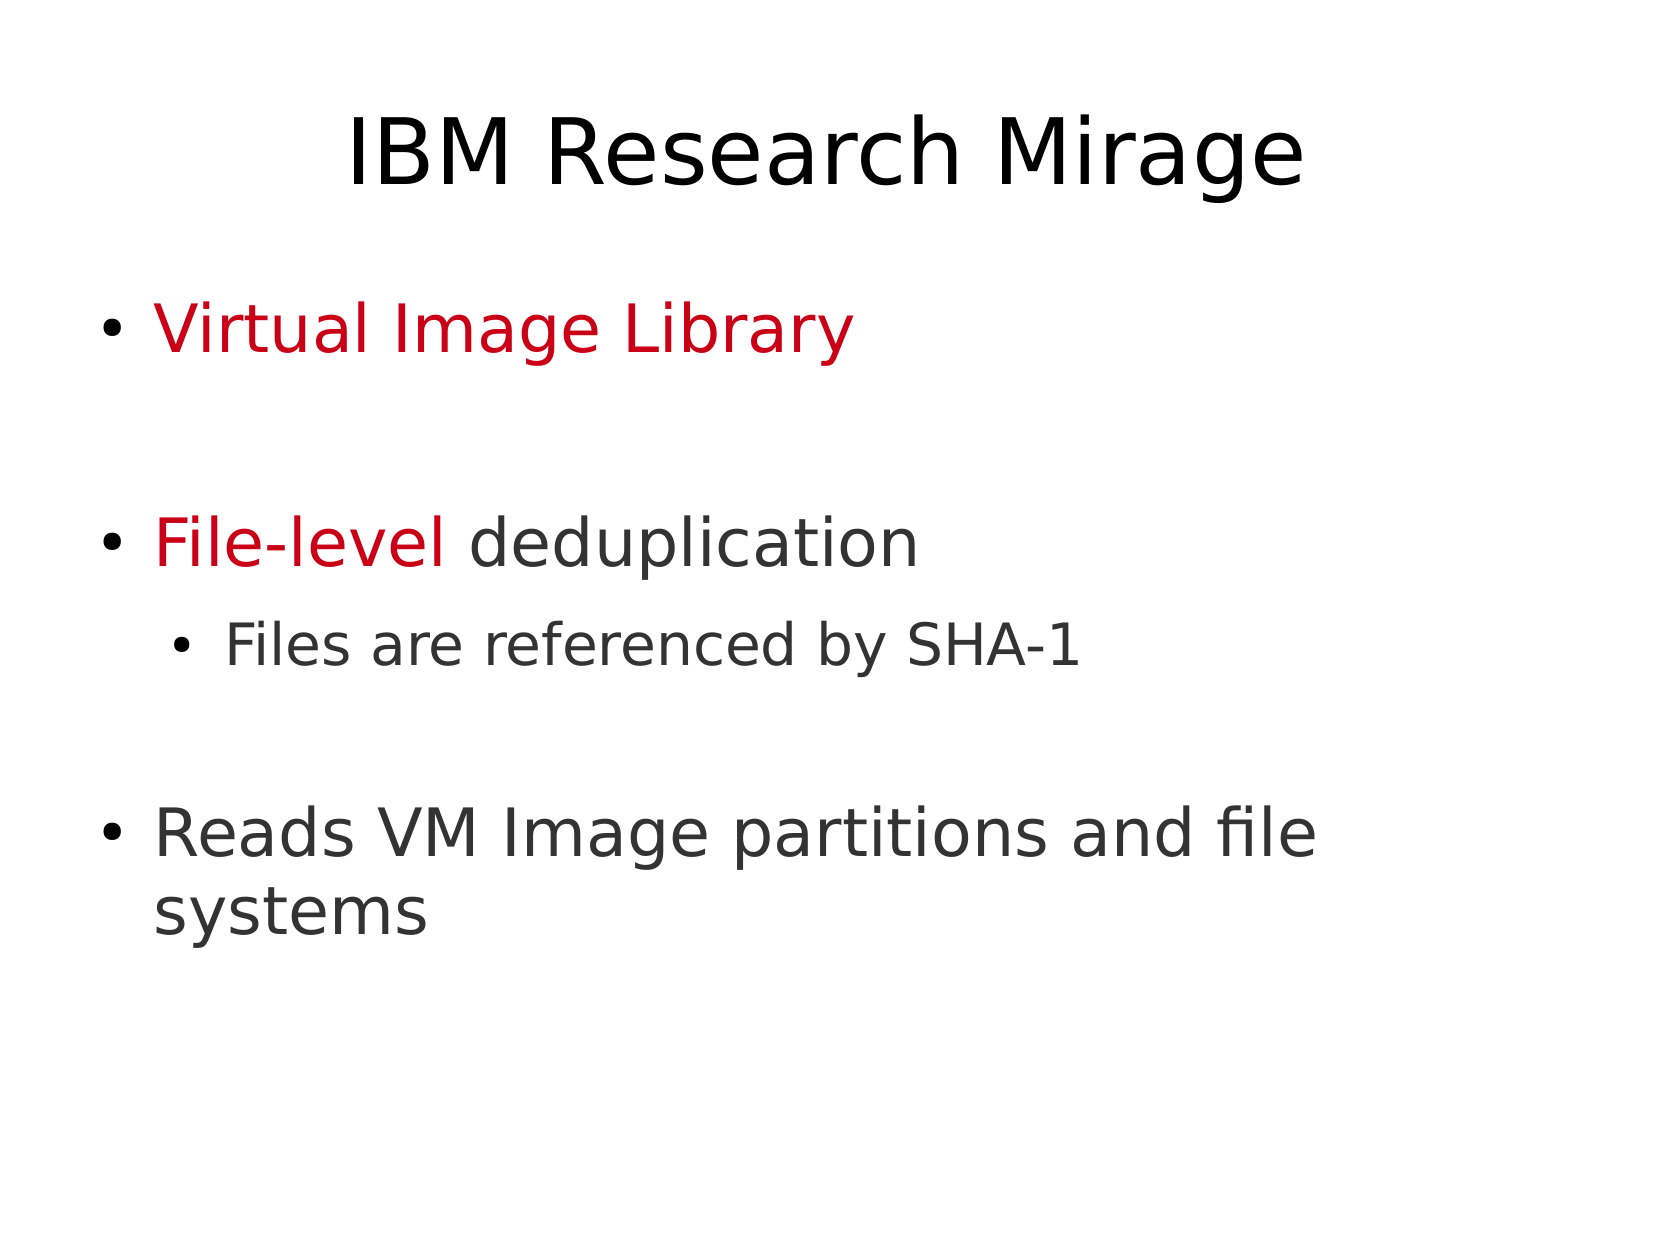

# IBM Research Mirage
Virtual Image Library
File-level deduplication
Files are referenced by SHA-1
Reads VM Image partitions and file systems